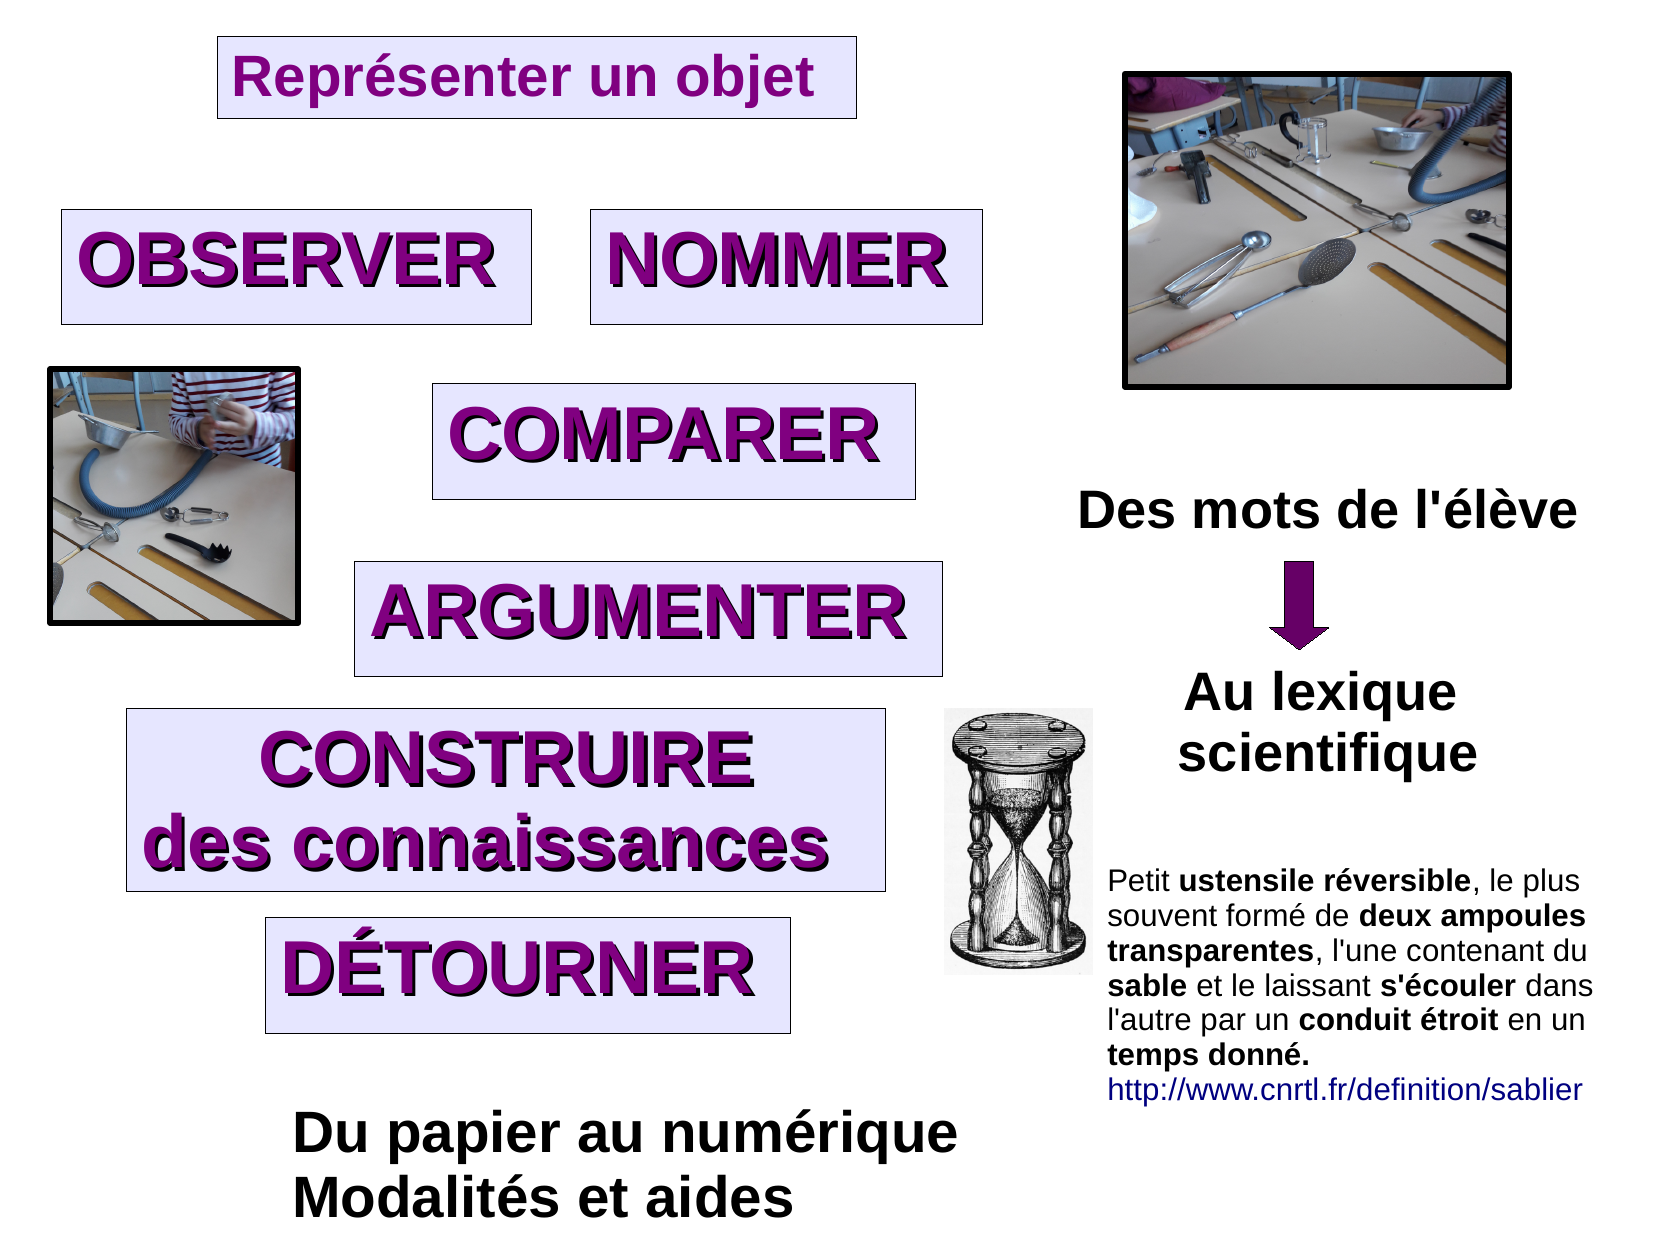

Représenter un objet
OBSERVER
NOMMER
COMPARER
Des mots de l'élève
Au lexique
scientifique
ARGUMENTER
CONSTRUIRE
des connaissances
Petit ustensile réversible, le plus souvent formé de deux ampoules transparentes, l'une contenant du sable et le laissant s'écouler dans l'autre par un conduit étroit en un temps donné.
http://www.cnrtl.fr/definition/sablier
DÉTOURNER
Du papier au numérique
Modalités et aides